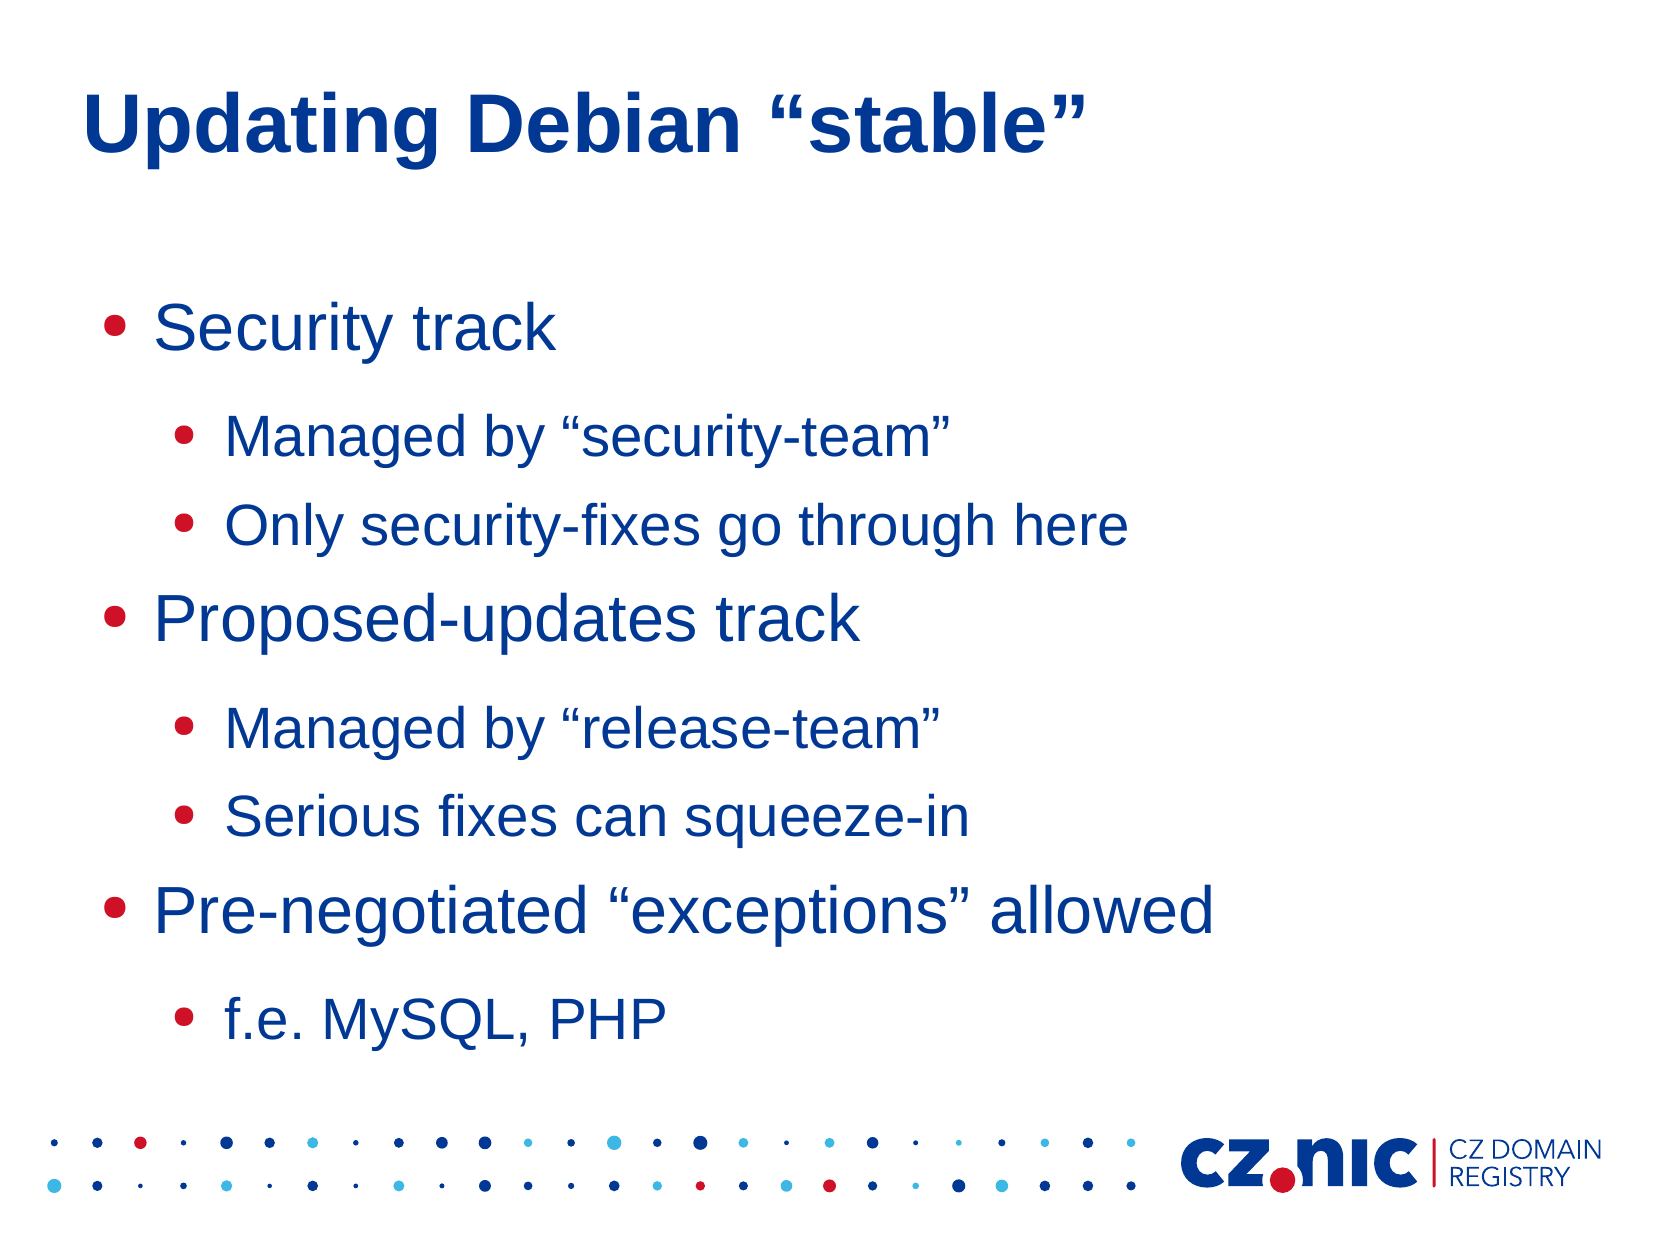

# Updating Debian “stable”
Security track
Managed by “security-team”
Only security-fixes go through here
Proposed-updates track
Managed by “release-team”
Serious fixes can squeeze-in
Pre-negotiated “exceptions” allowed
f.e. MySQL, PHP